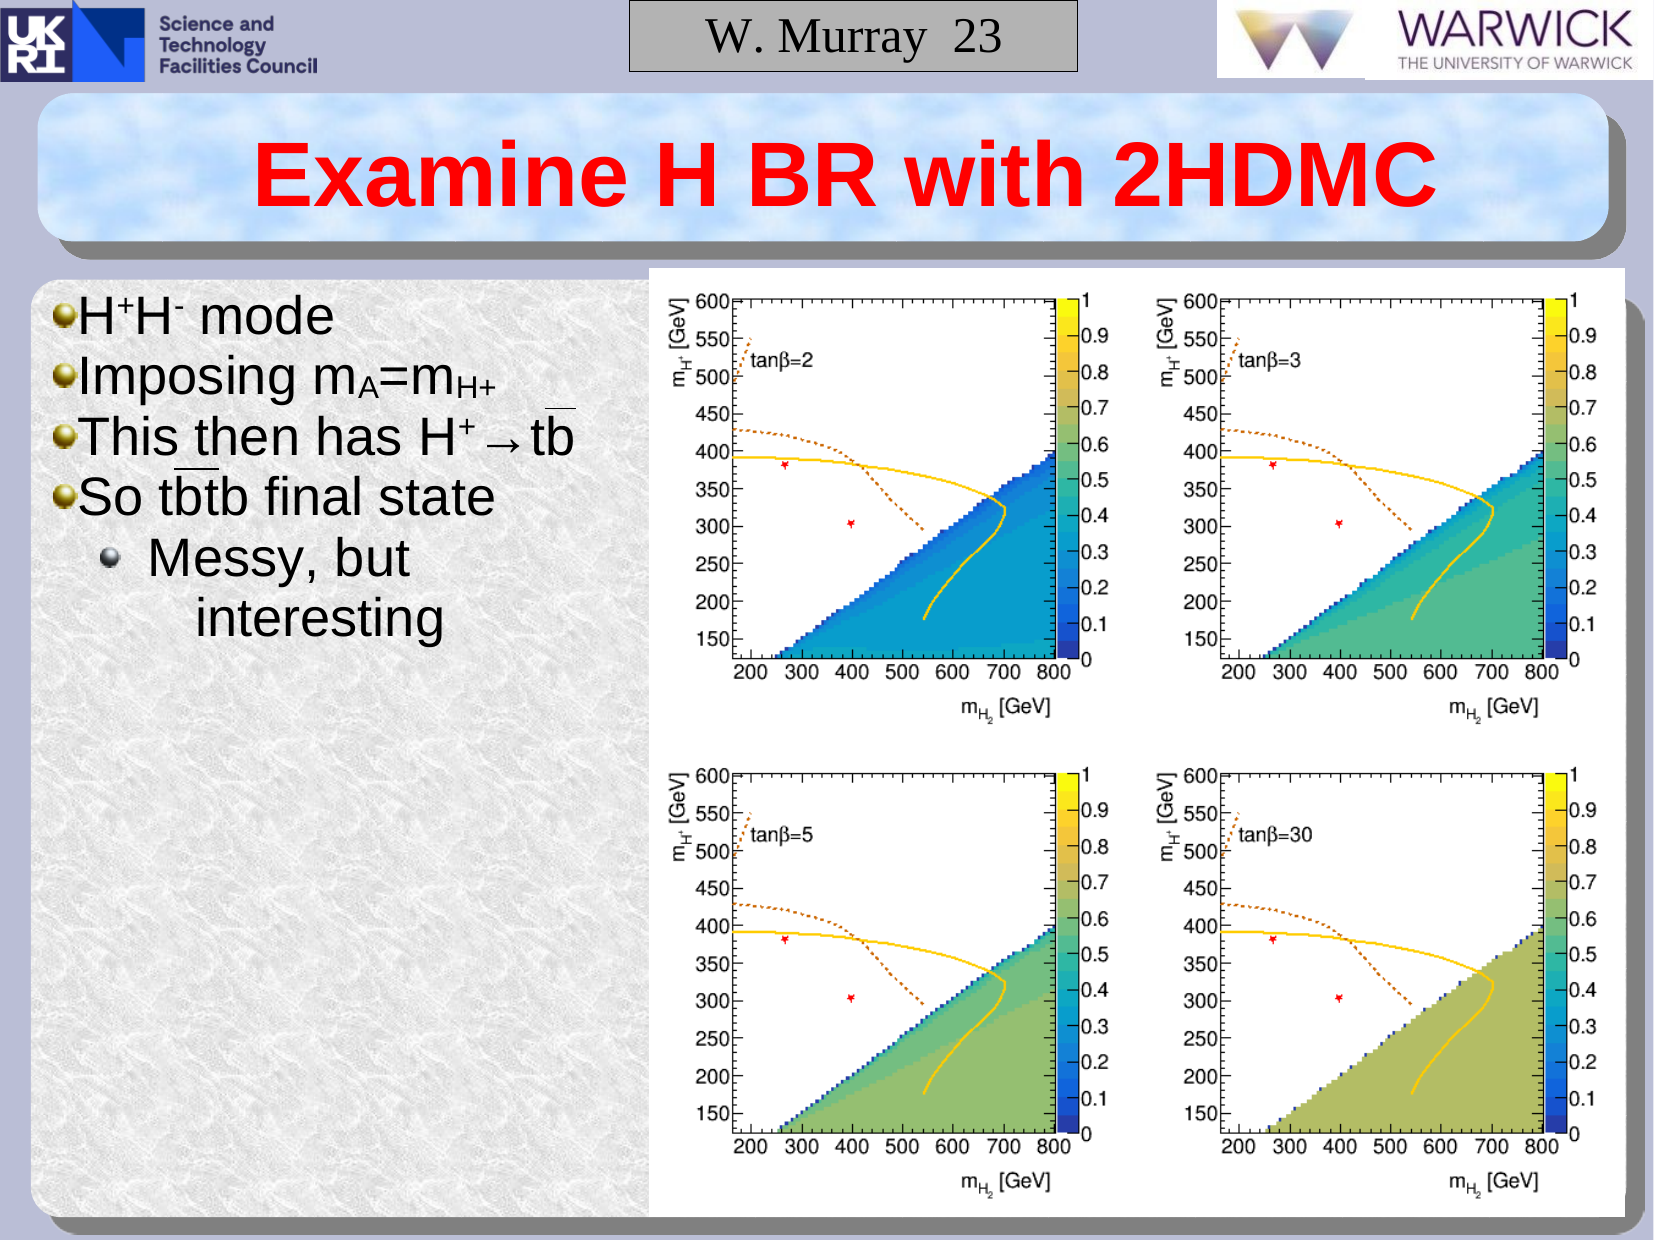

# Examine H BR with 2HDMC
H+H- mode
Imposing mA=mH+
This then has H+→tb
So tbtb final state
Messy, but interesting